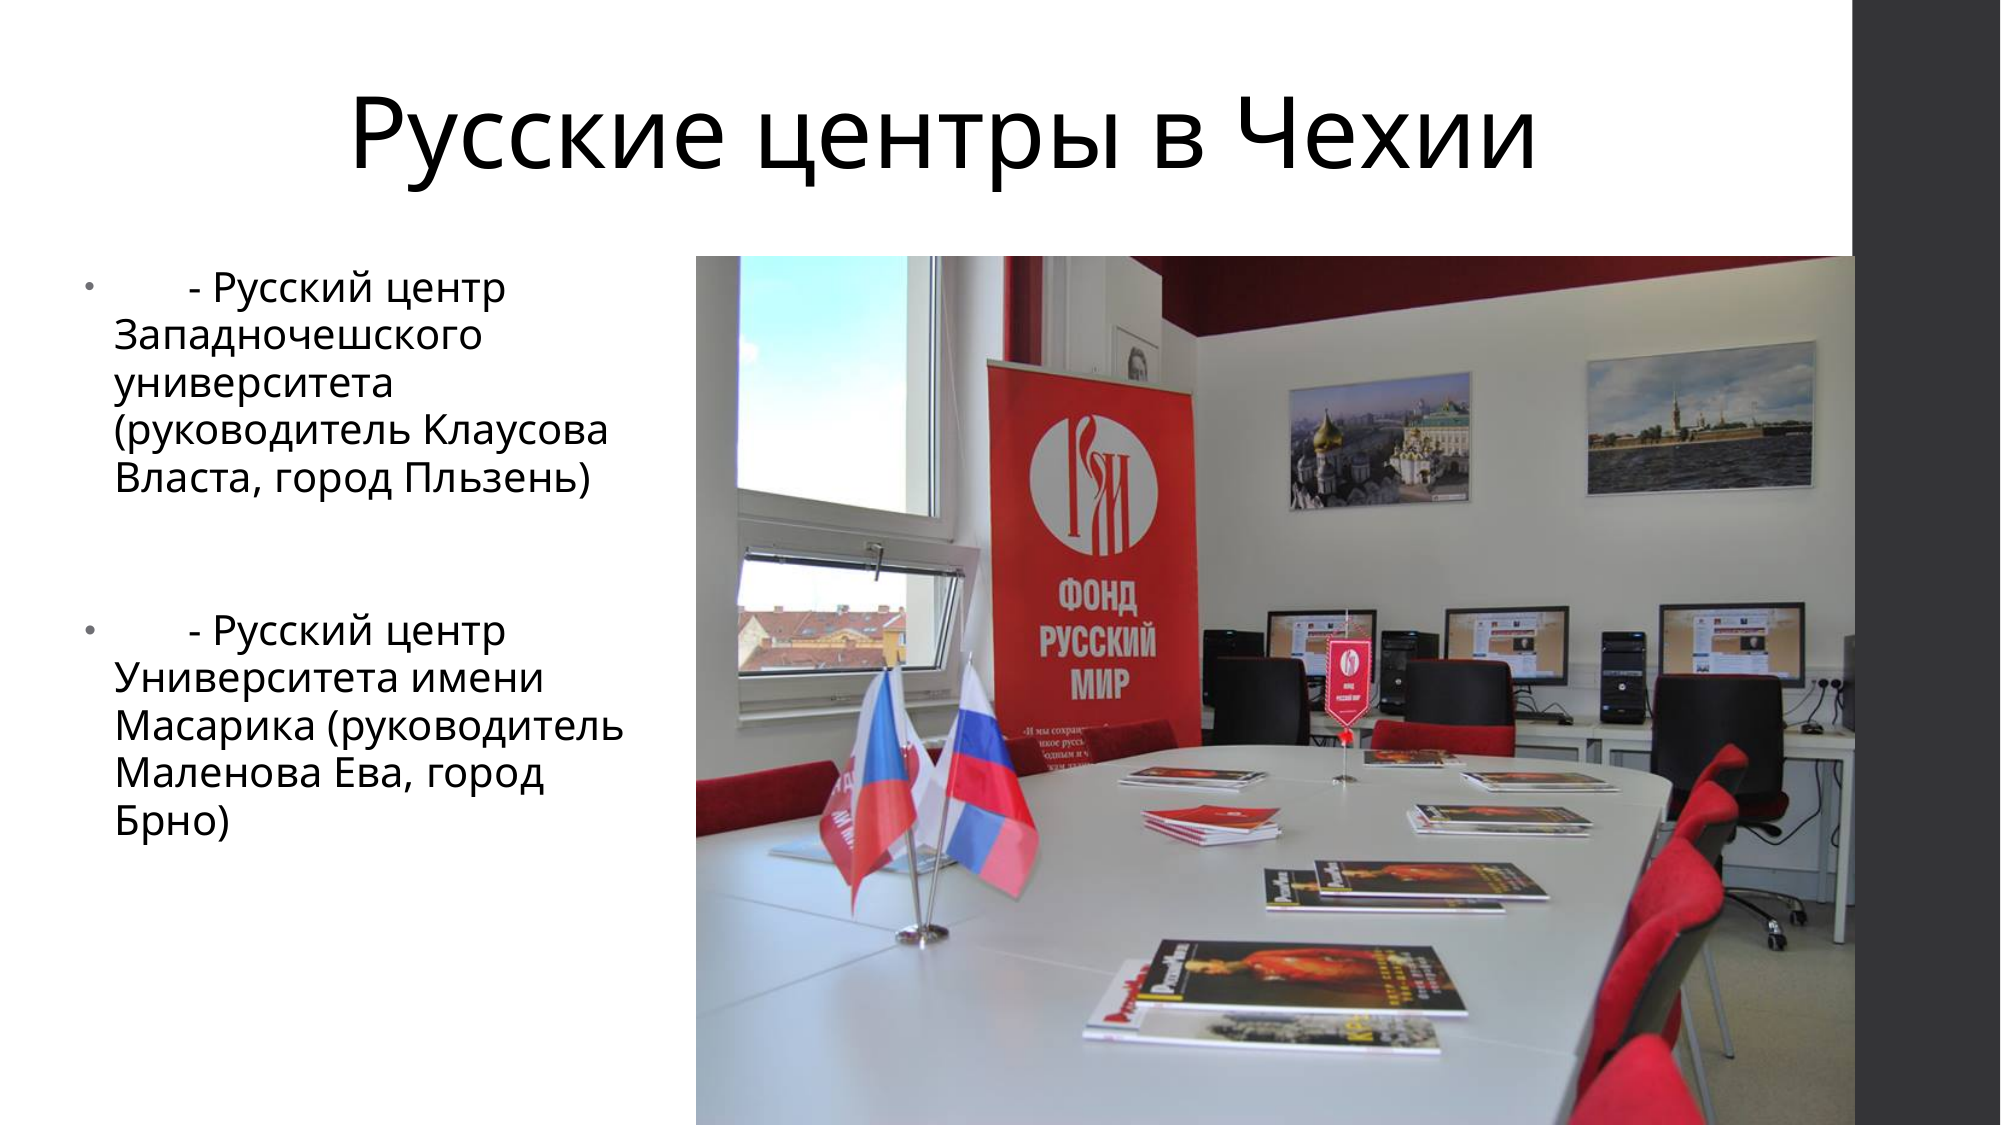

# Русские центры в Чехии
	- Русский центр Западночешского университета (руководитель Kлаусова Власта, город Пльзень)
	- Русский центр Университета имени Масарика (руководитель Маленова Ева, город Брно)